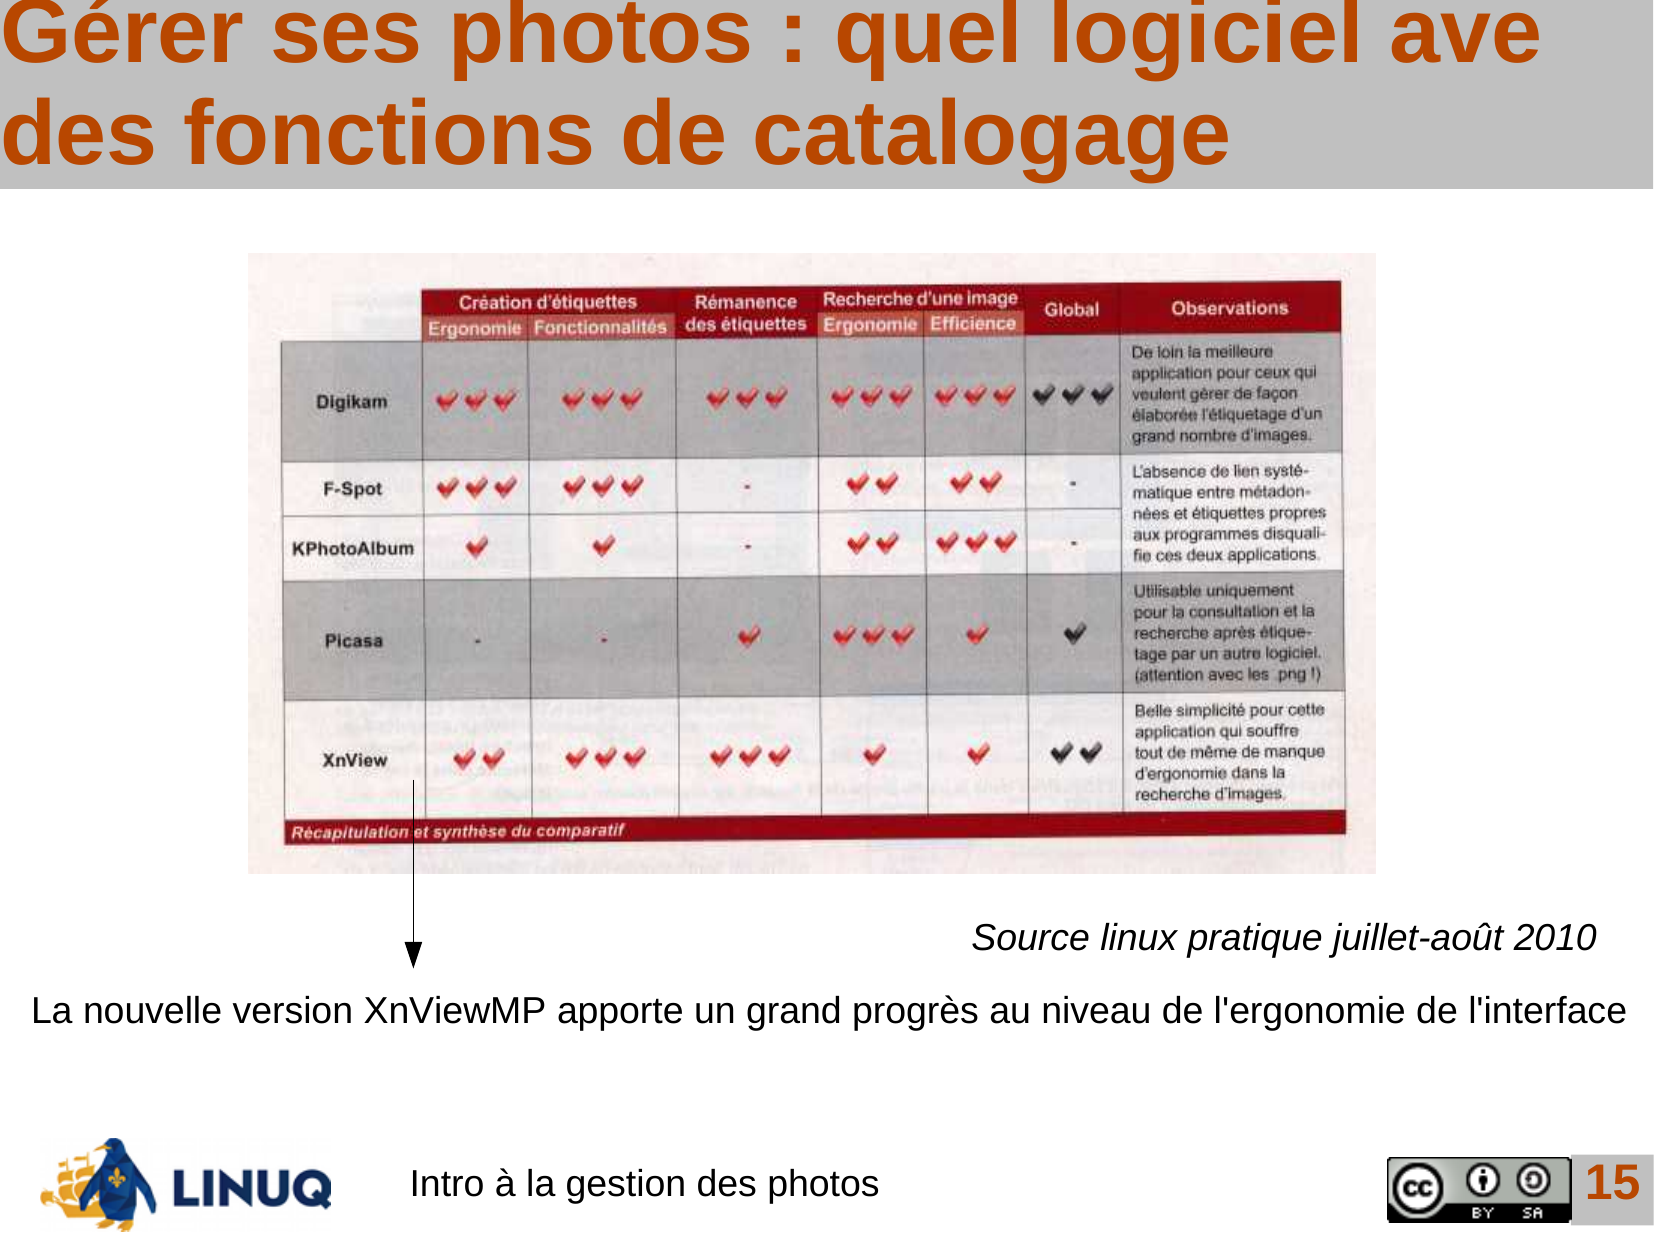

# Gérer ses photos : quel logiciel ave des fonctions de catalogage
Source linux pratique juillet-août 2010
La nouvelle version XnViewMP apporte un grand progrès au niveau de l'ergonomie de l'interface
15